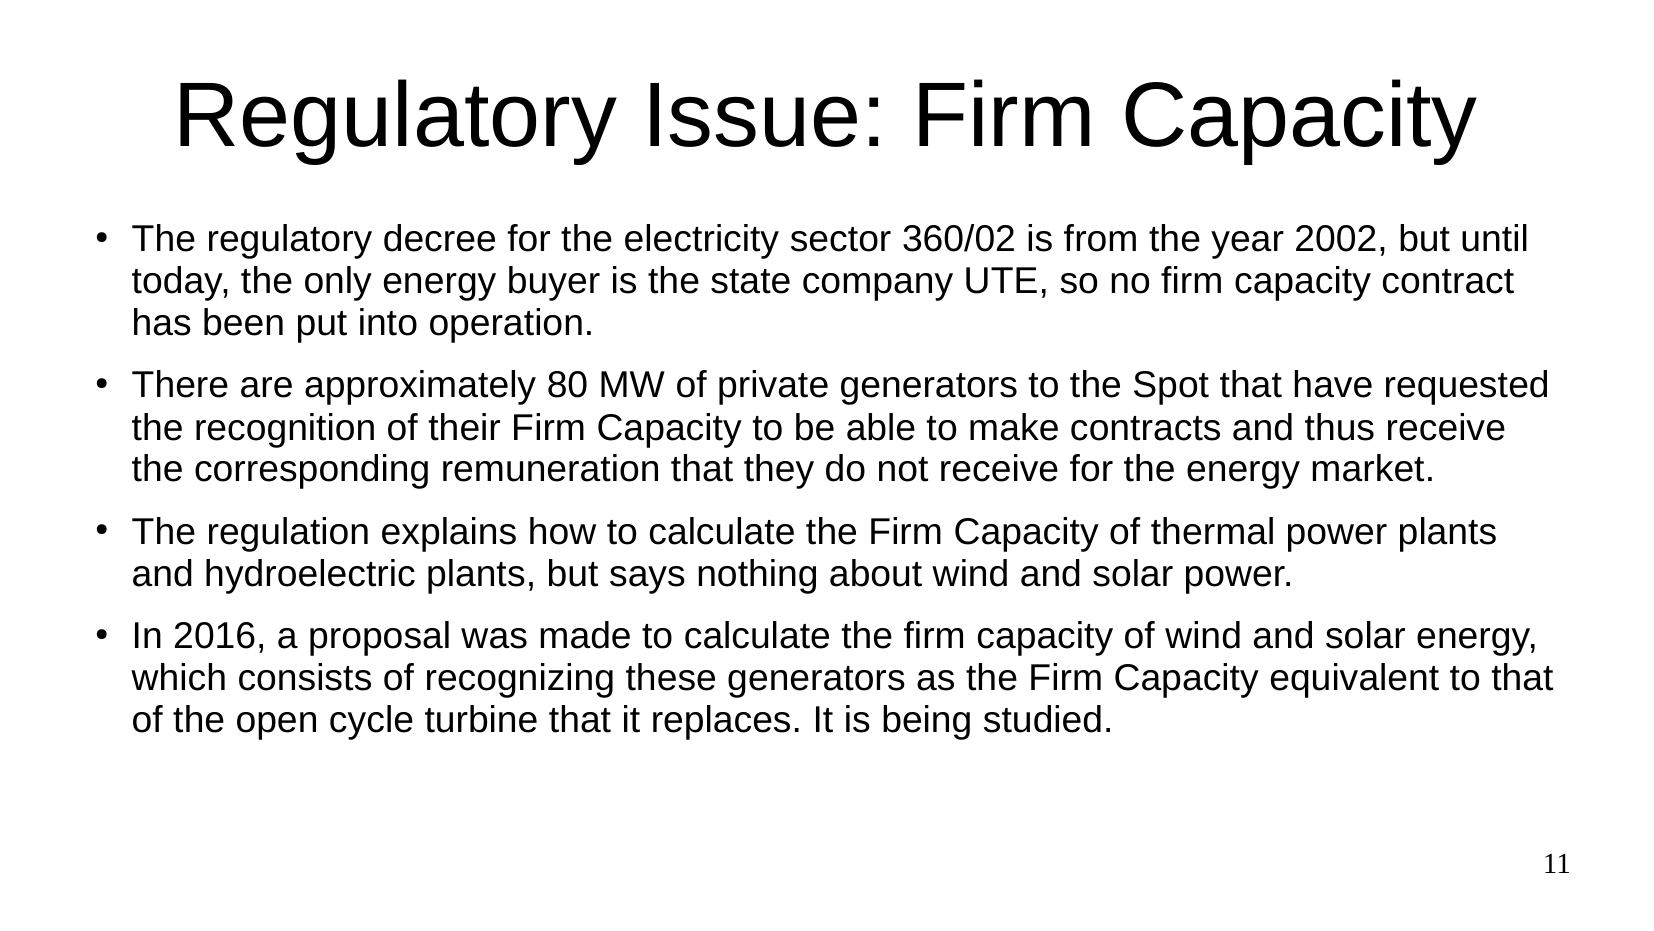

# Regulatory Issue: Firm Capacity
The regulatory decree for the electricity sector 360/02 is from the year 2002, but until today, the only energy buyer is the state company UTE, so no firm capacity contract has been put into operation.
There are approximately 80 MW of private generators to the Spot that have requested the recognition of their Firm Capacity to be able to make contracts and thus receive the corresponding remuneration that they do not receive for the energy market.
The regulation explains how to calculate the Firm Capacity of thermal power plants and hydroelectric plants, but says nothing about wind and solar power.
In 2016, a proposal was made to calculate the firm capacity of wind and solar energy, which consists of recognizing these generators as the Firm Capacity equivalent to that of the open cycle turbine that it replaces. It is being studied.
11